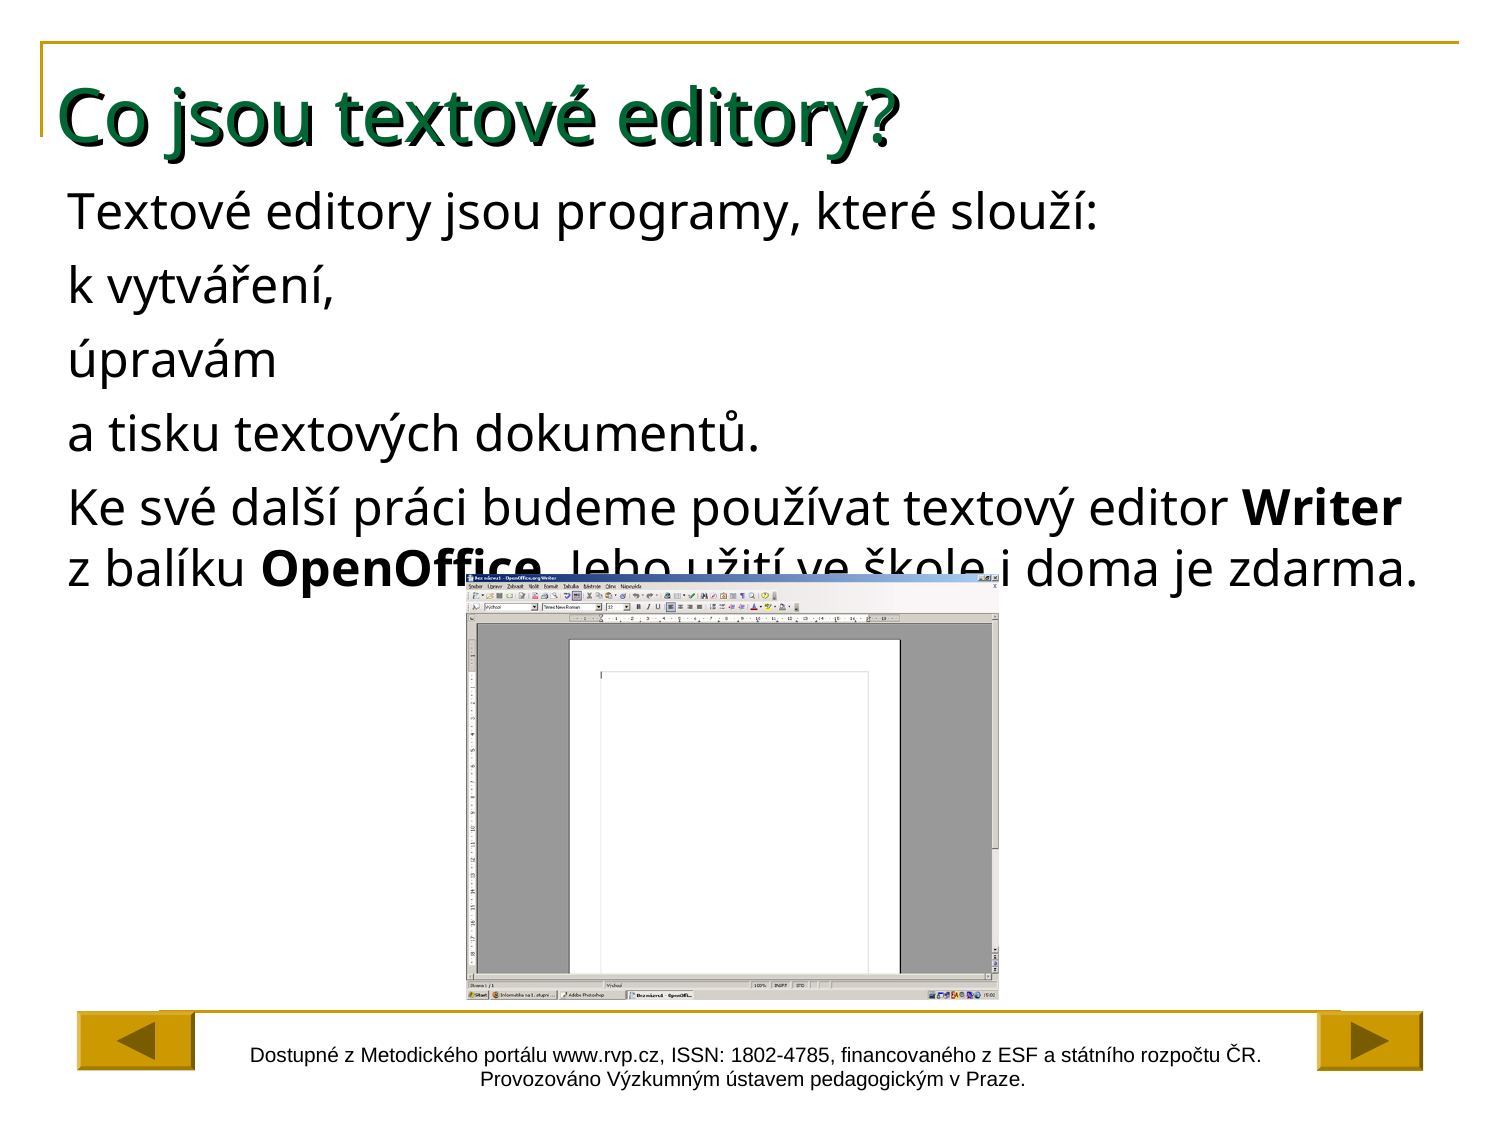

# Co jsou textové editory?
Textové editory jsou programy, které slouží:
k vytváření,
úpravám
a tisku textových dokumentů.
Ke své další práci budeme používat textový editor Writer
z balíku OpenOffice. Jeho užití ve škole i doma je zdarma.